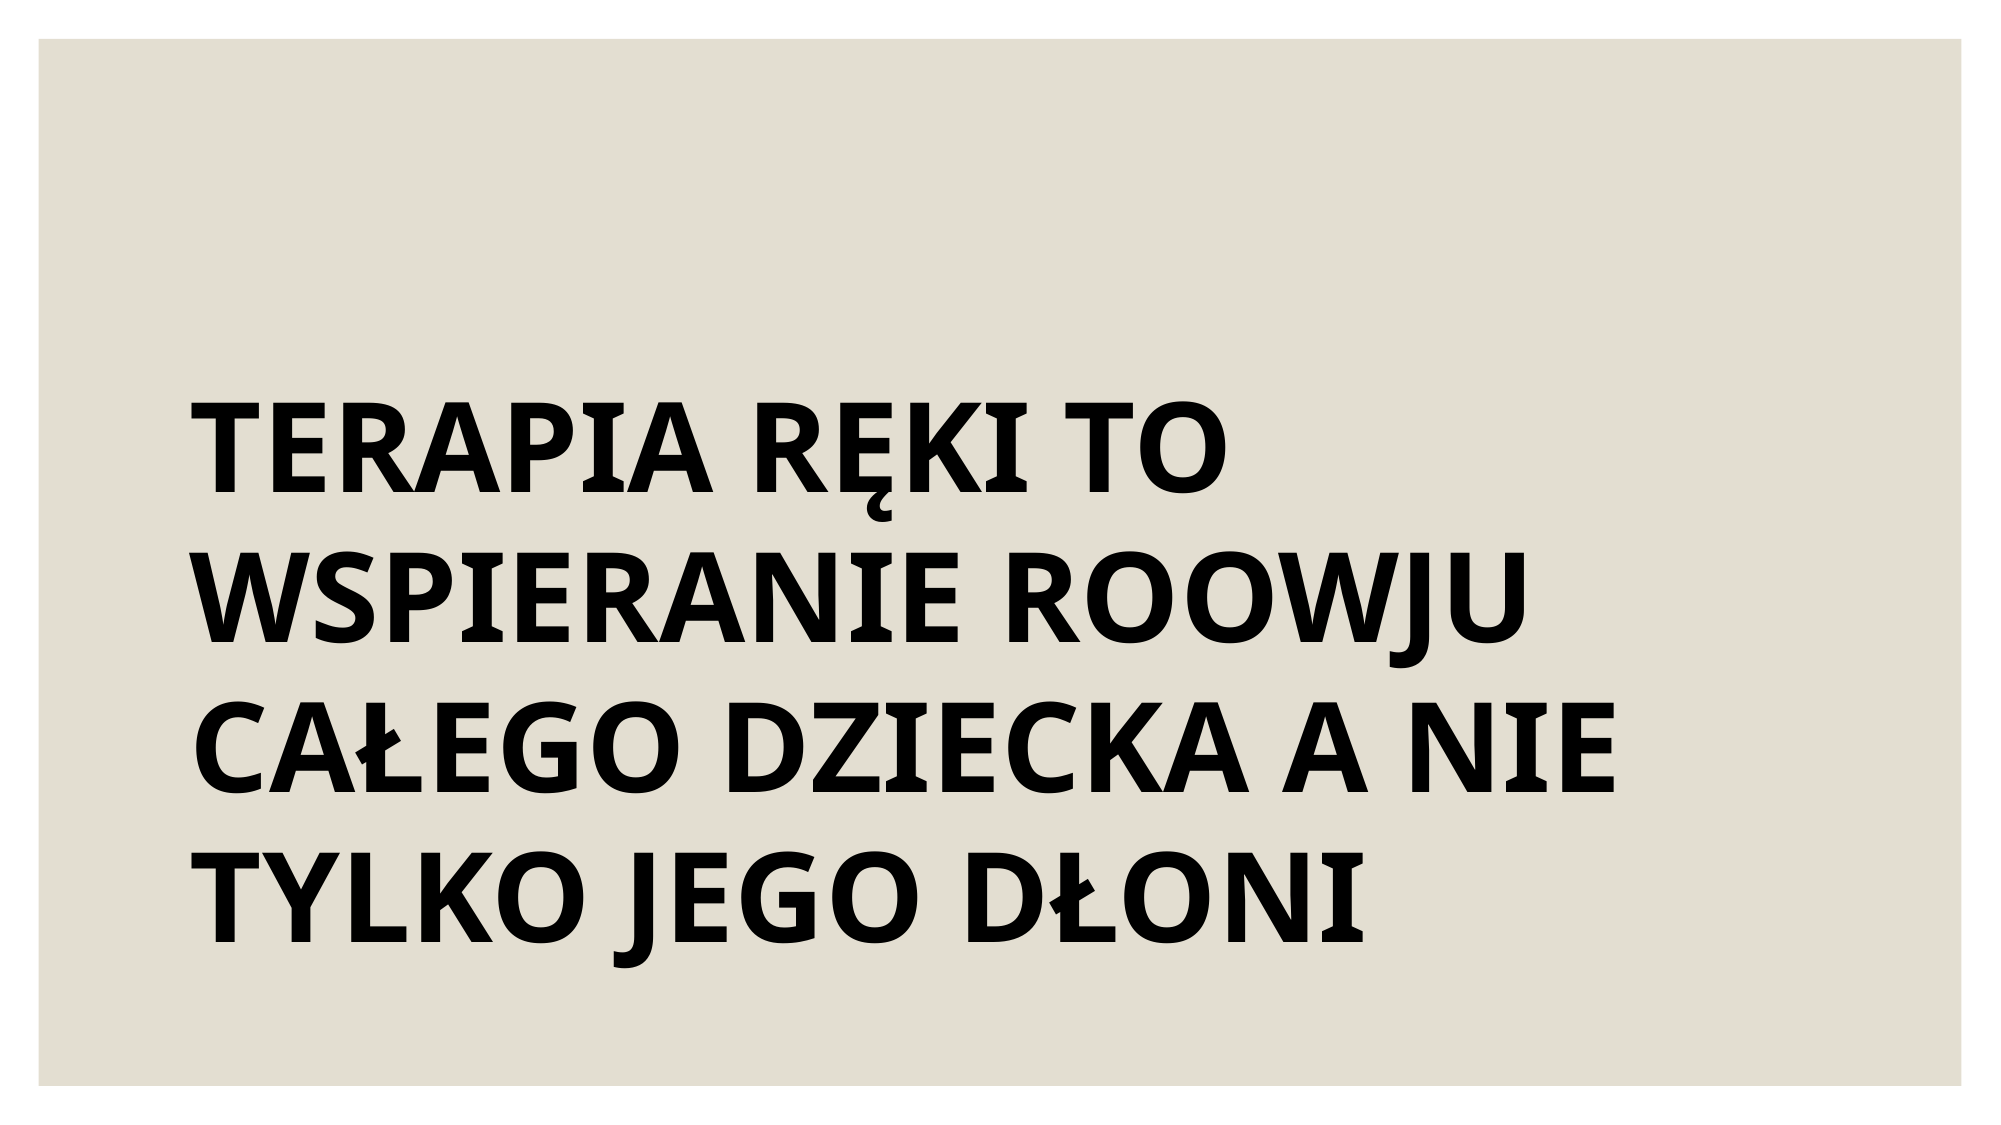

#
TERAPIA RĘKI TO WSPIERANIE ROOWJU CAŁEGO DZIECKA A NIE TYLKO JEGO DŁONI